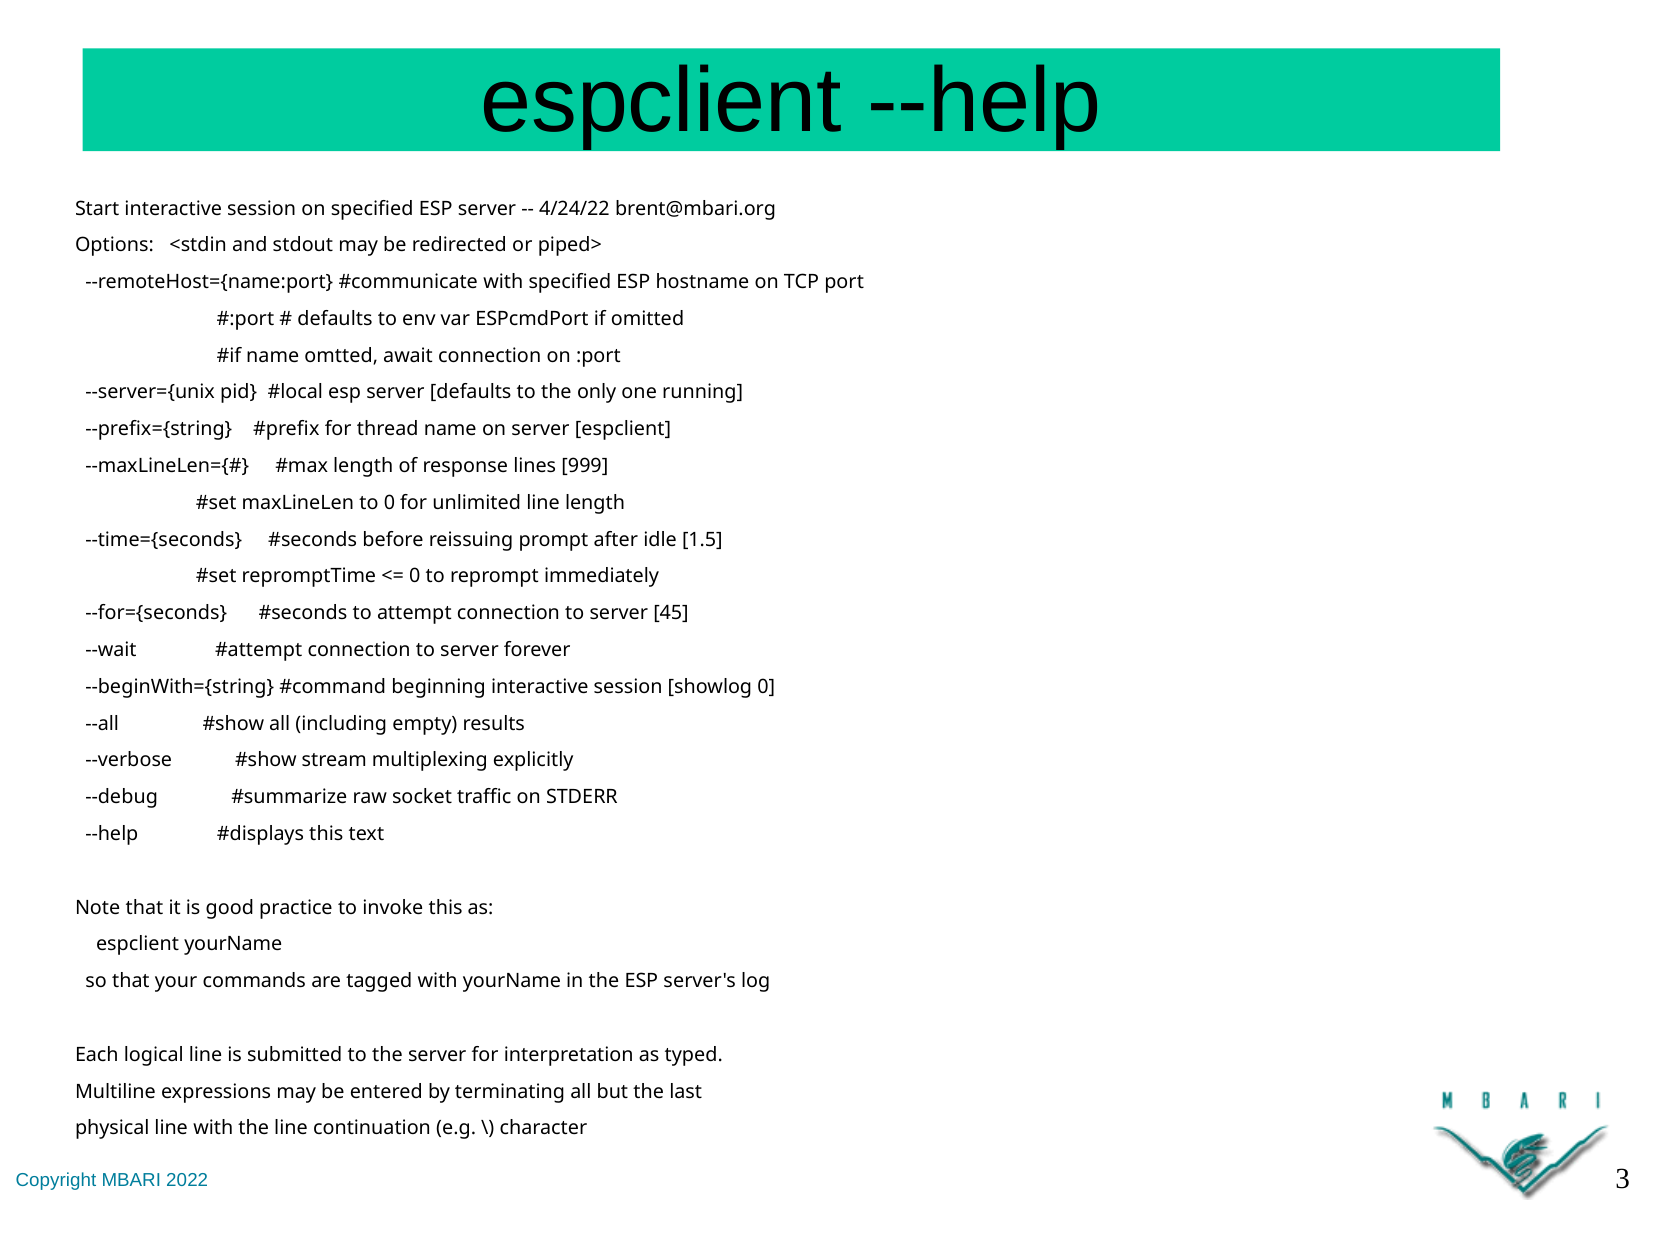

# espclient --help
Start interactive session on specified ESP server -- 4/24/22 brent@mbari.org
Options: <stdin and stdout may be redirected or piped>
 --remoteHost={name:port} #communicate with specified ESP hostname on TCP port
 #:port # defaults to env var ESPcmdPort if omitted
 #if name omtted, await connection on :port
 --server={unix pid} #local esp server [defaults to the only one running]
 --prefix={string} #prefix for thread name on server [espclient]
 --maxLineLen={#} #max length of response lines [999]
 #set maxLineLen to 0 for unlimited line length
 --time={seconds} #seconds before reissuing prompt after idle [1.5]
 #set repromptTime <= 0 to reprompt immediately
 --for={seconds} #seconds to attempt connection to server [45]
 --wait #attempt connection to server forever
 --beginWith={string} #command beginning interactive session [showlog 0]
 --all #show all (including empty) results
 --verbose #show stream multiplexing explicitly
 --debug #summarize raw socket traffic on STDERR
 --help #displays this text
Note that it is good practice to invoke this as:
 espclient yourName
 so that your commands are tagged with yourName in the ESP server's log
Each logical line is submitted to the server for interpretation as typed.
Multiline expressions may be entered by terminating all but the last
physical line with the line continuation (e.g. \) character